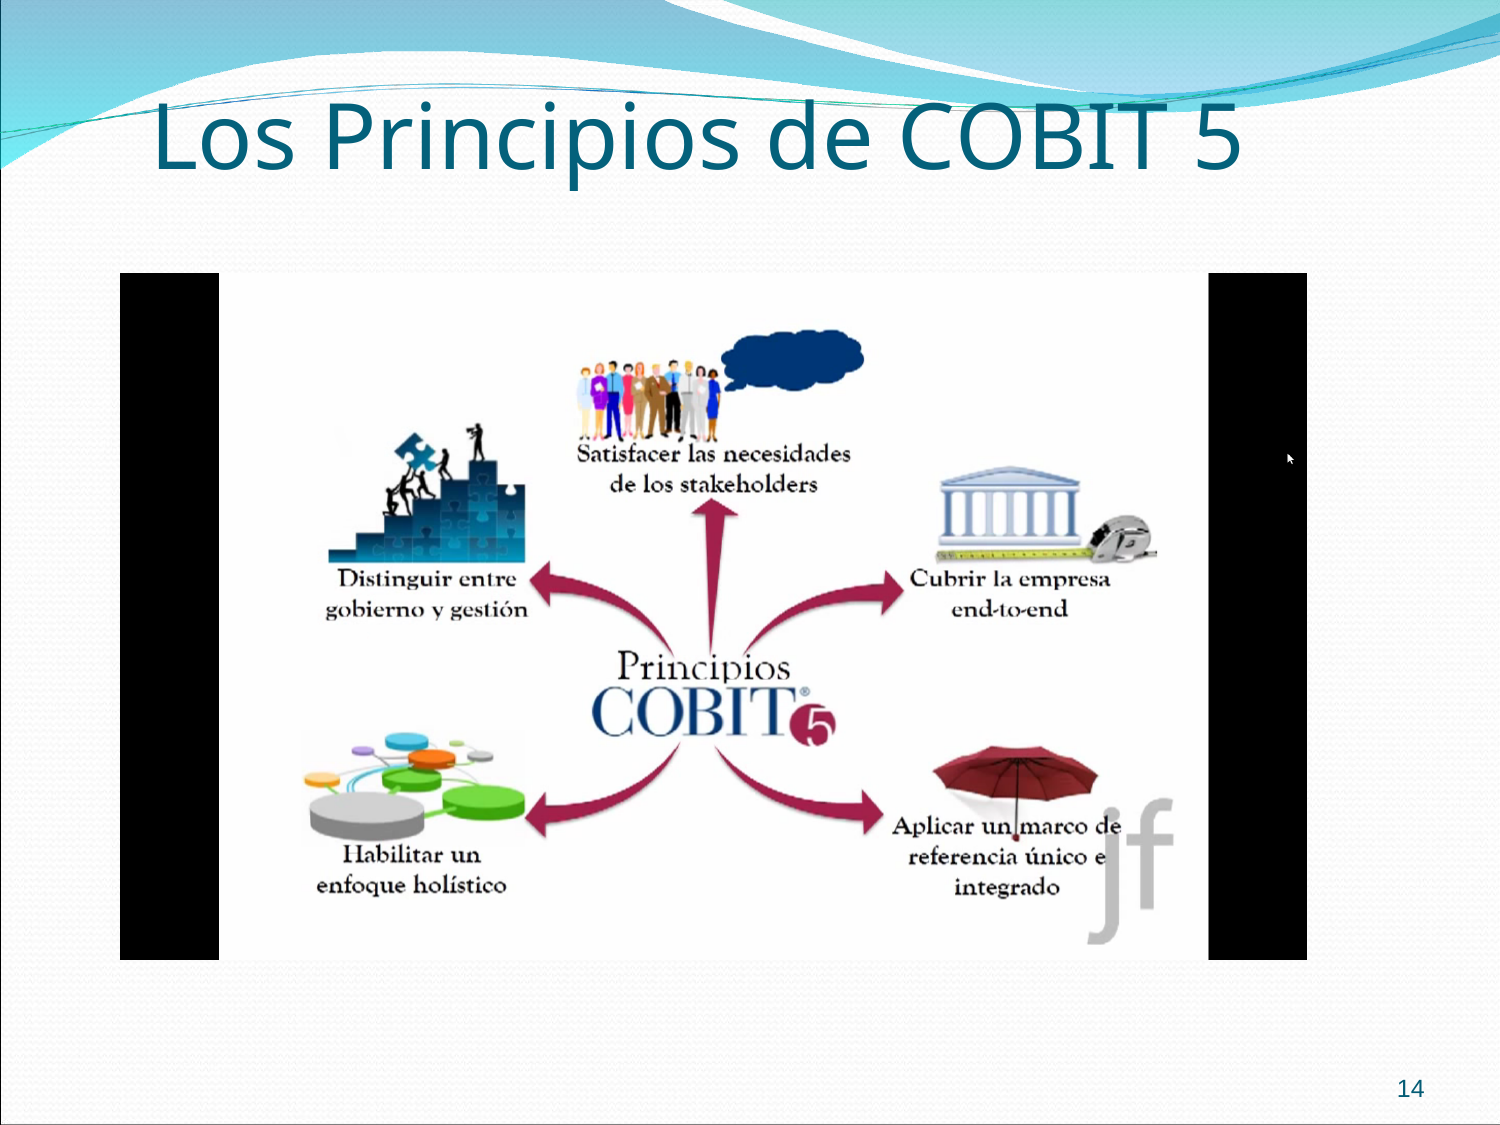

# Los Principios de COBIT 5
13